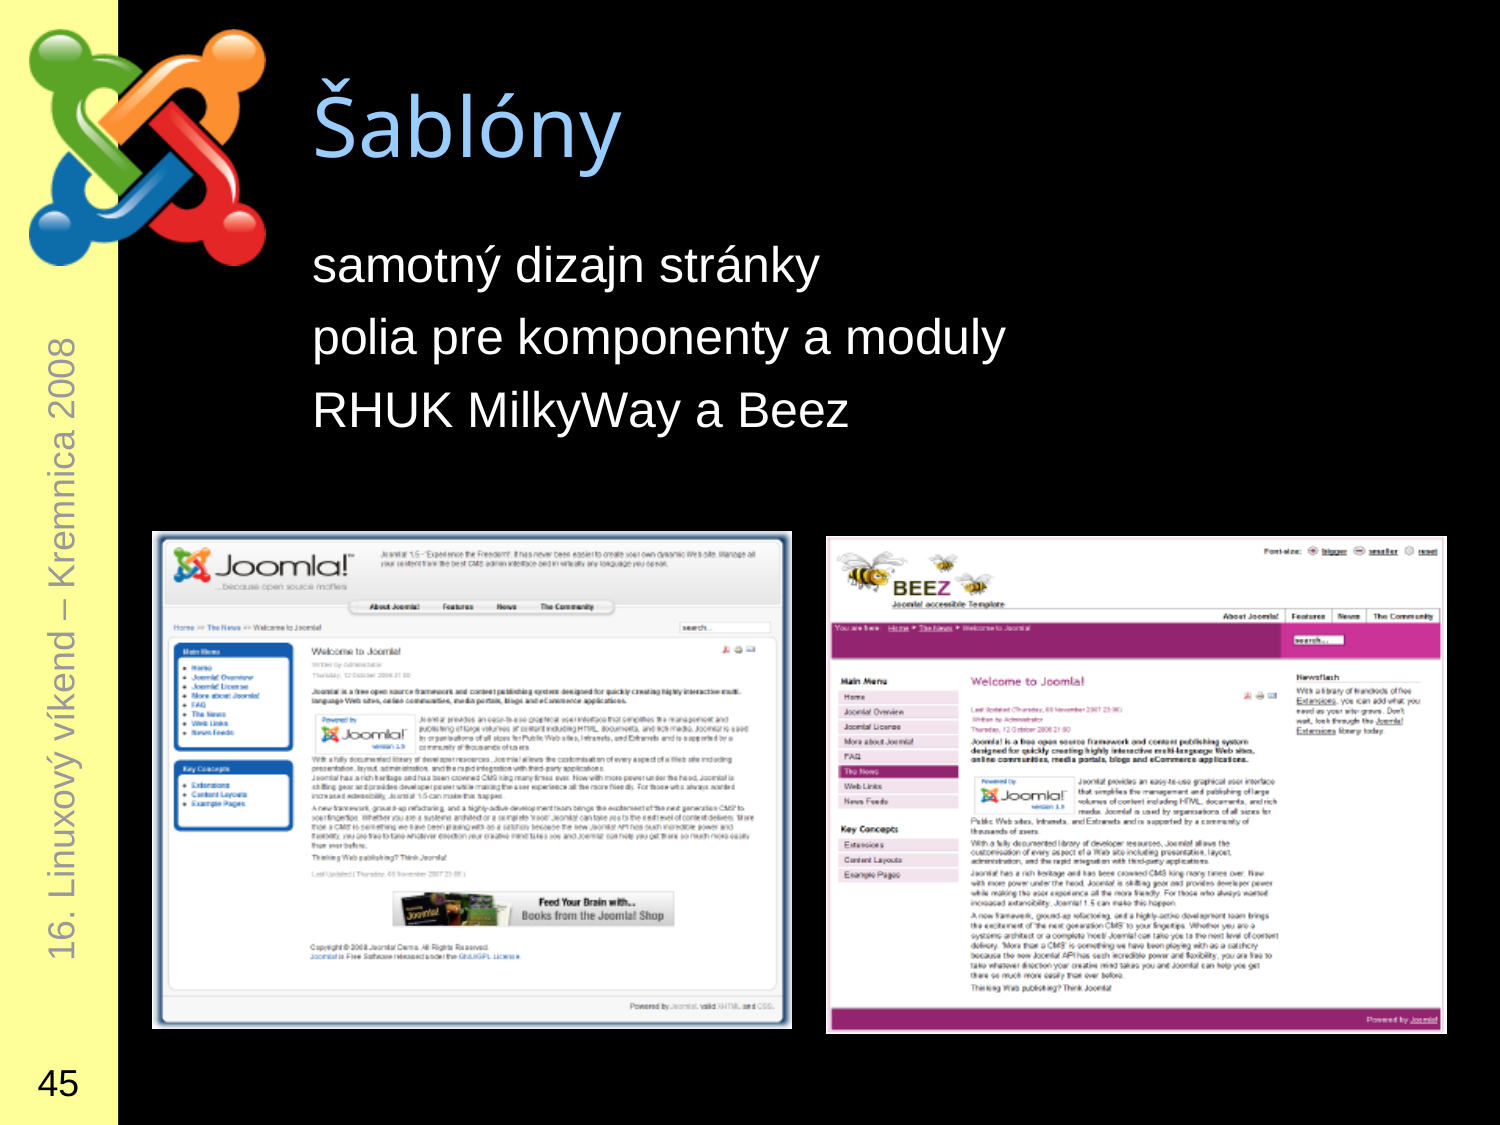

# Šablóny
samotný dizajn stránky
polia pre komponenty a moduly
RHUK MilkyWay a Beez